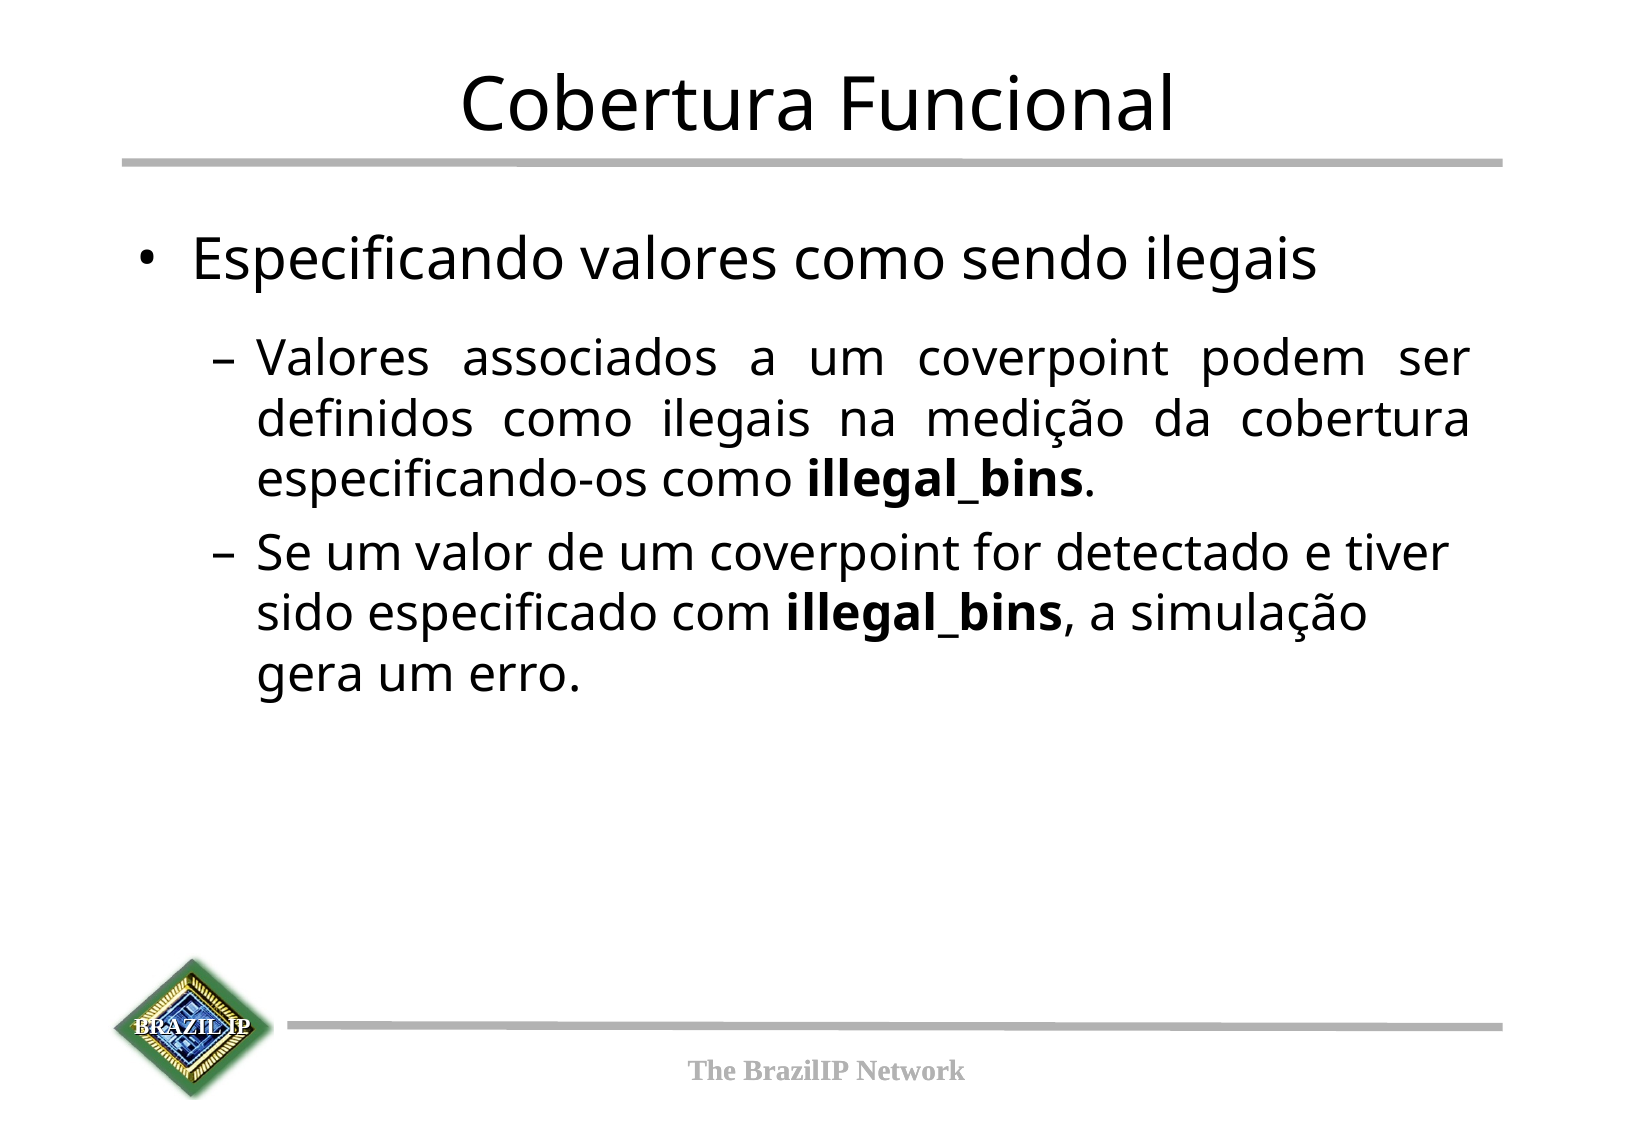

# Cobertura Funcional
Especificando valores como sendo ilegais
Valores associados a um coverpoint podem ser definidos como ilegais na medição da cobertura especificando-os como illegal_bins.
Se um valor de um coverpoint for detectado e tiver sido especificado com illegal_bins, a simulação gera um erro.